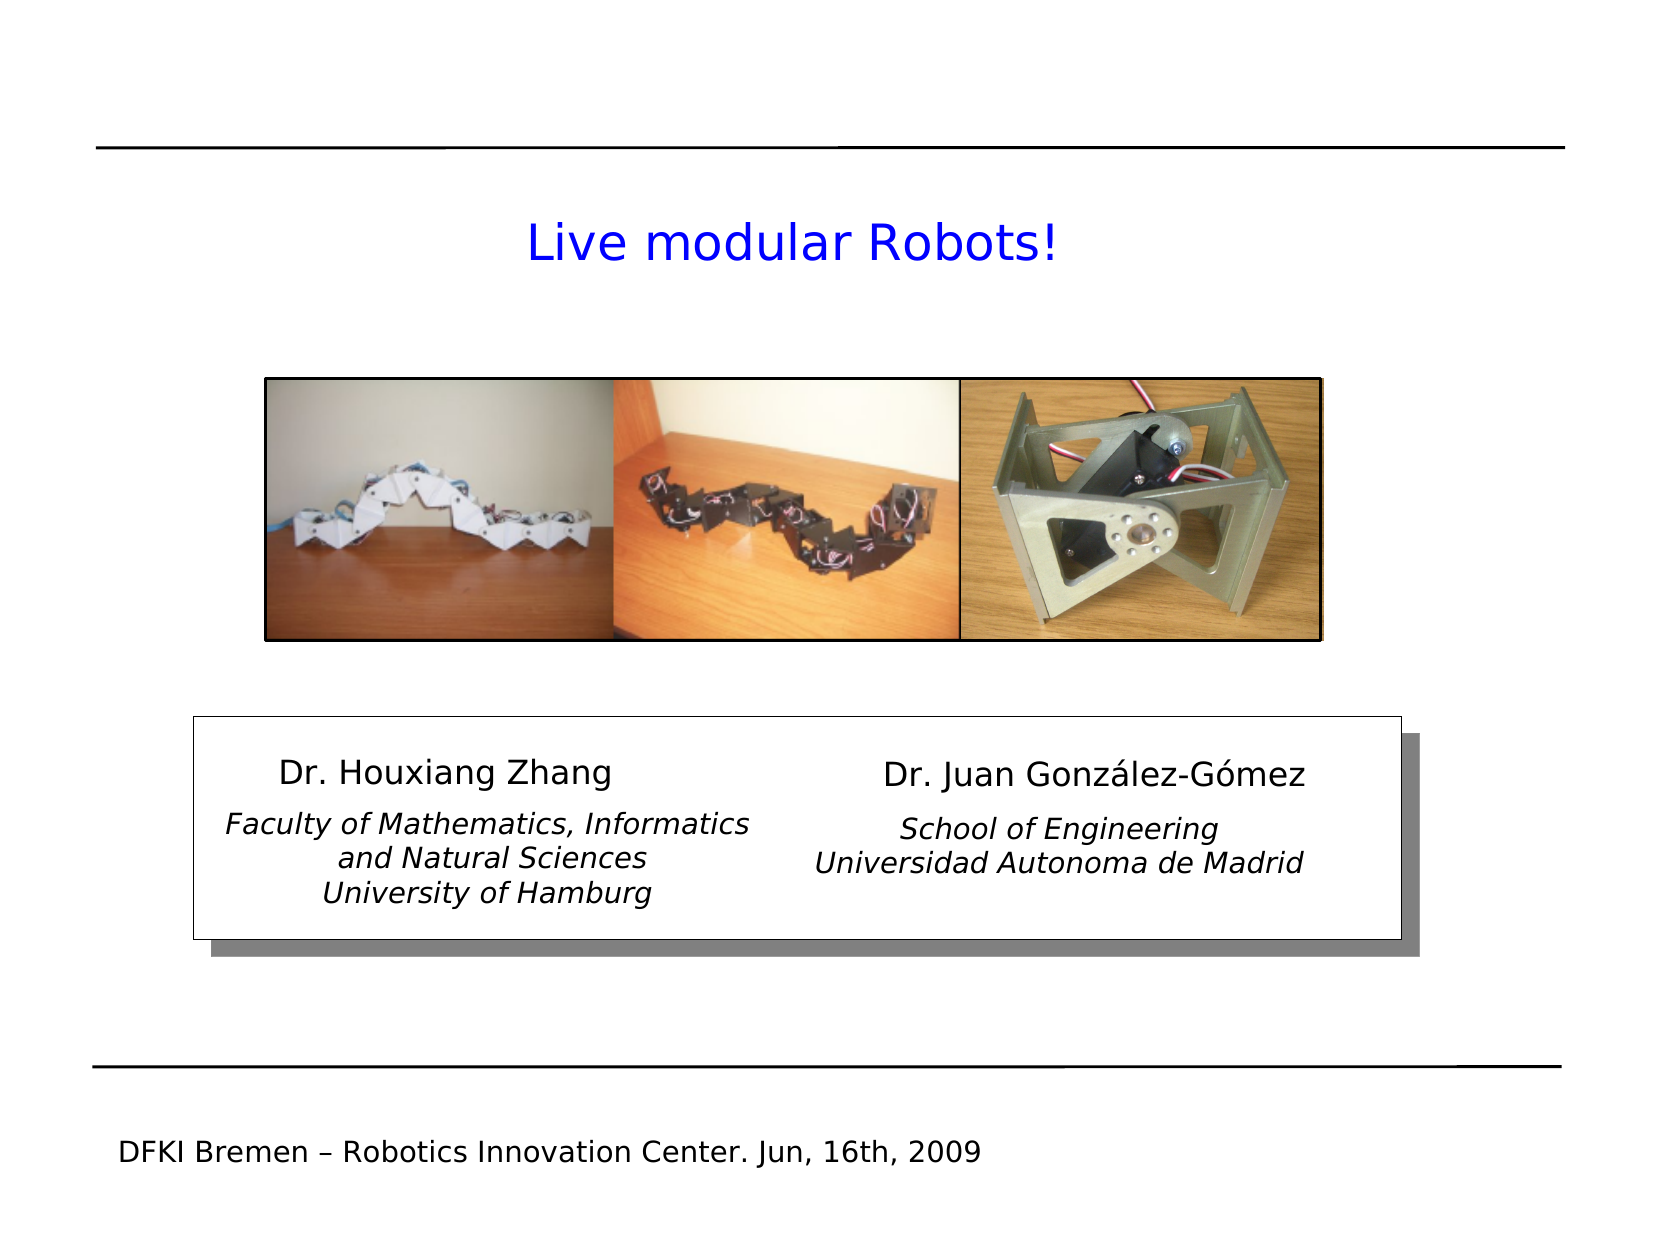

Live modular Robots!
Dr. Houxiang Zhang
Dr. Juan González-Gómez
Faculty of Mathematics, Informatics
 and Natural Sciences
University of Hamburg
School of Engineering
Universidad Autonoma de Madrid
DFKI Bremen – Robotics Innovation Center. Jun, 16th, 2009